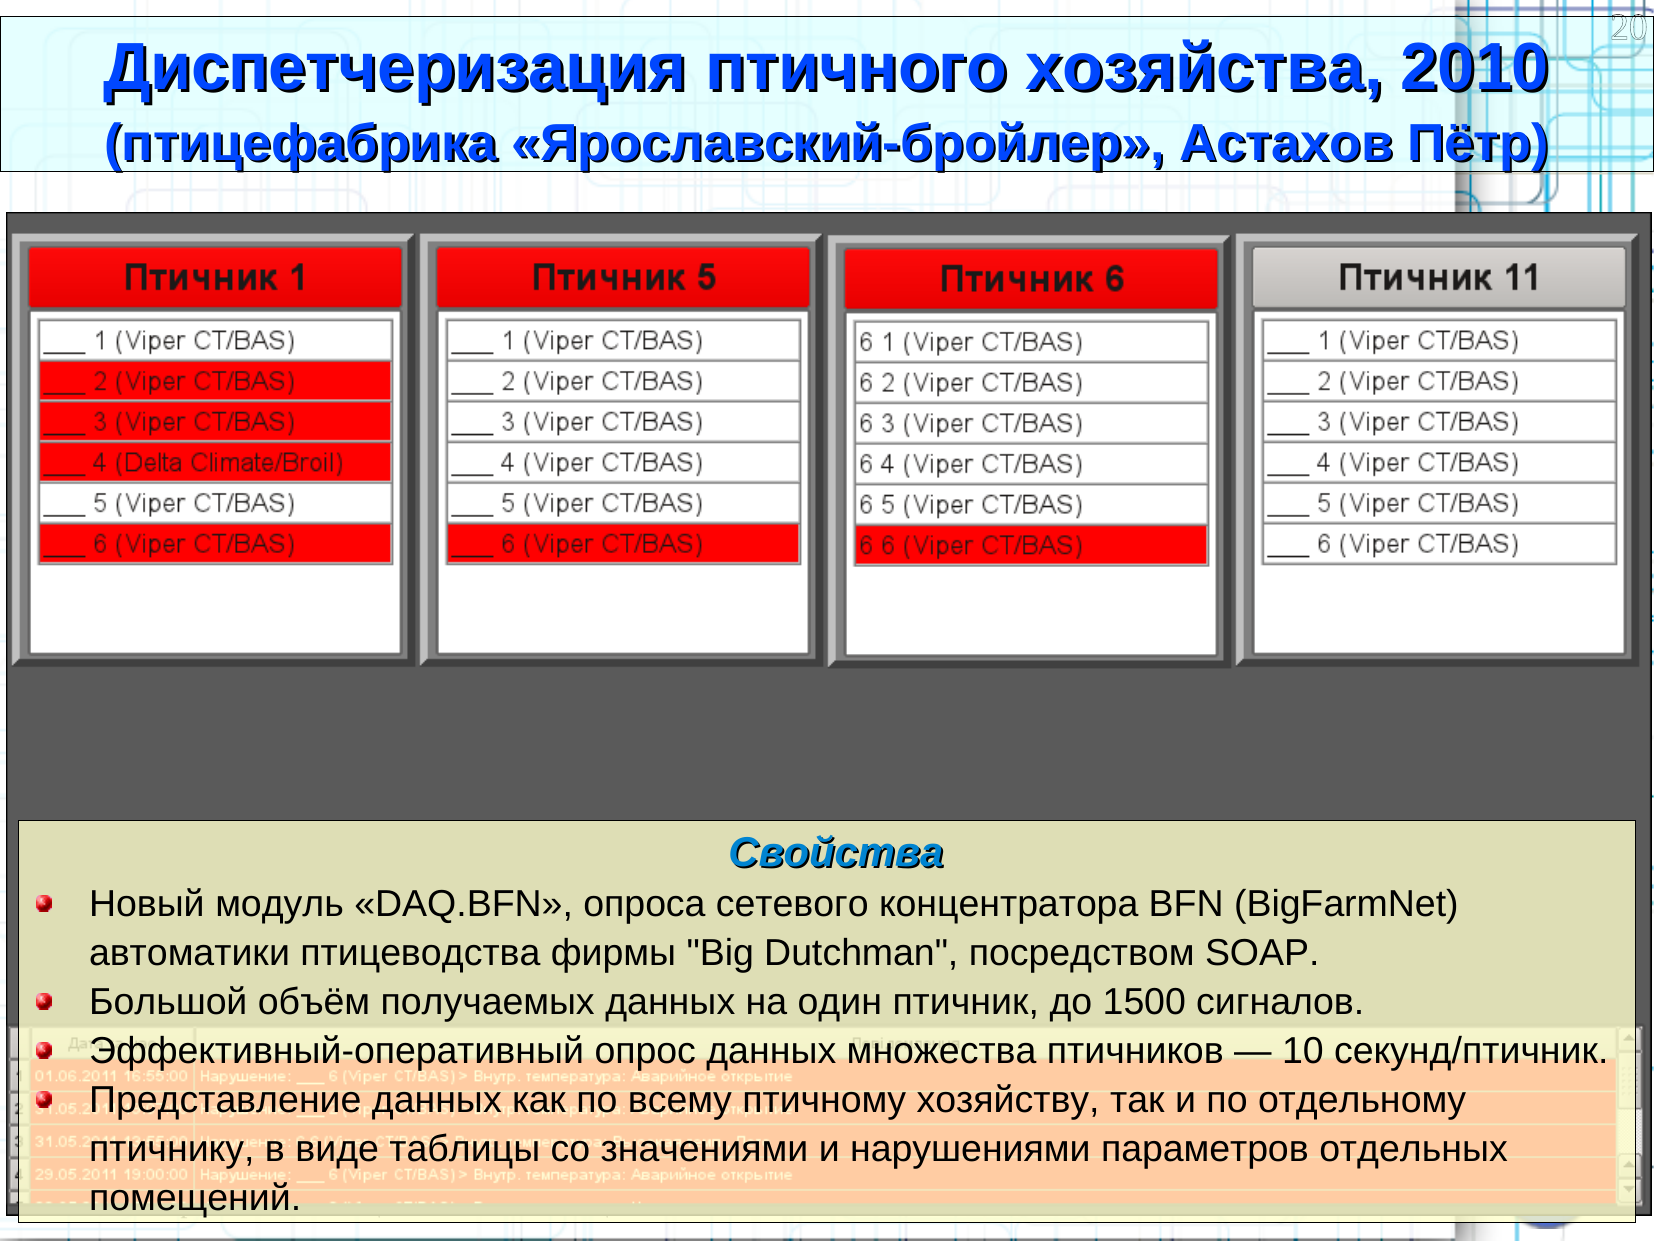

20
# Диспетчеризация птичного хозяйства, 2010 (птицефабрика «Ярославский-бройлер», Астахов Пётр)
Свойства
Новый модуль «DAQ.BFN», опроса сетевого концентратора BFN (BigFarmNet) автоматики птицеводства фирмы "Big Dutchman", посредством SOAP.
Большой объём получаемых данных на один птичник, до 1500 сигналов.
Эффективный-оперативный опрос данных множества птичников — 10 секунд/птичник.
Представление данных как по всему птичному хозяйству, так и по отдельному птичнику, в виде таблицы со значениями и нарушениями параметров отдельных помещений.
OpenSCADA — целевая стабилизация